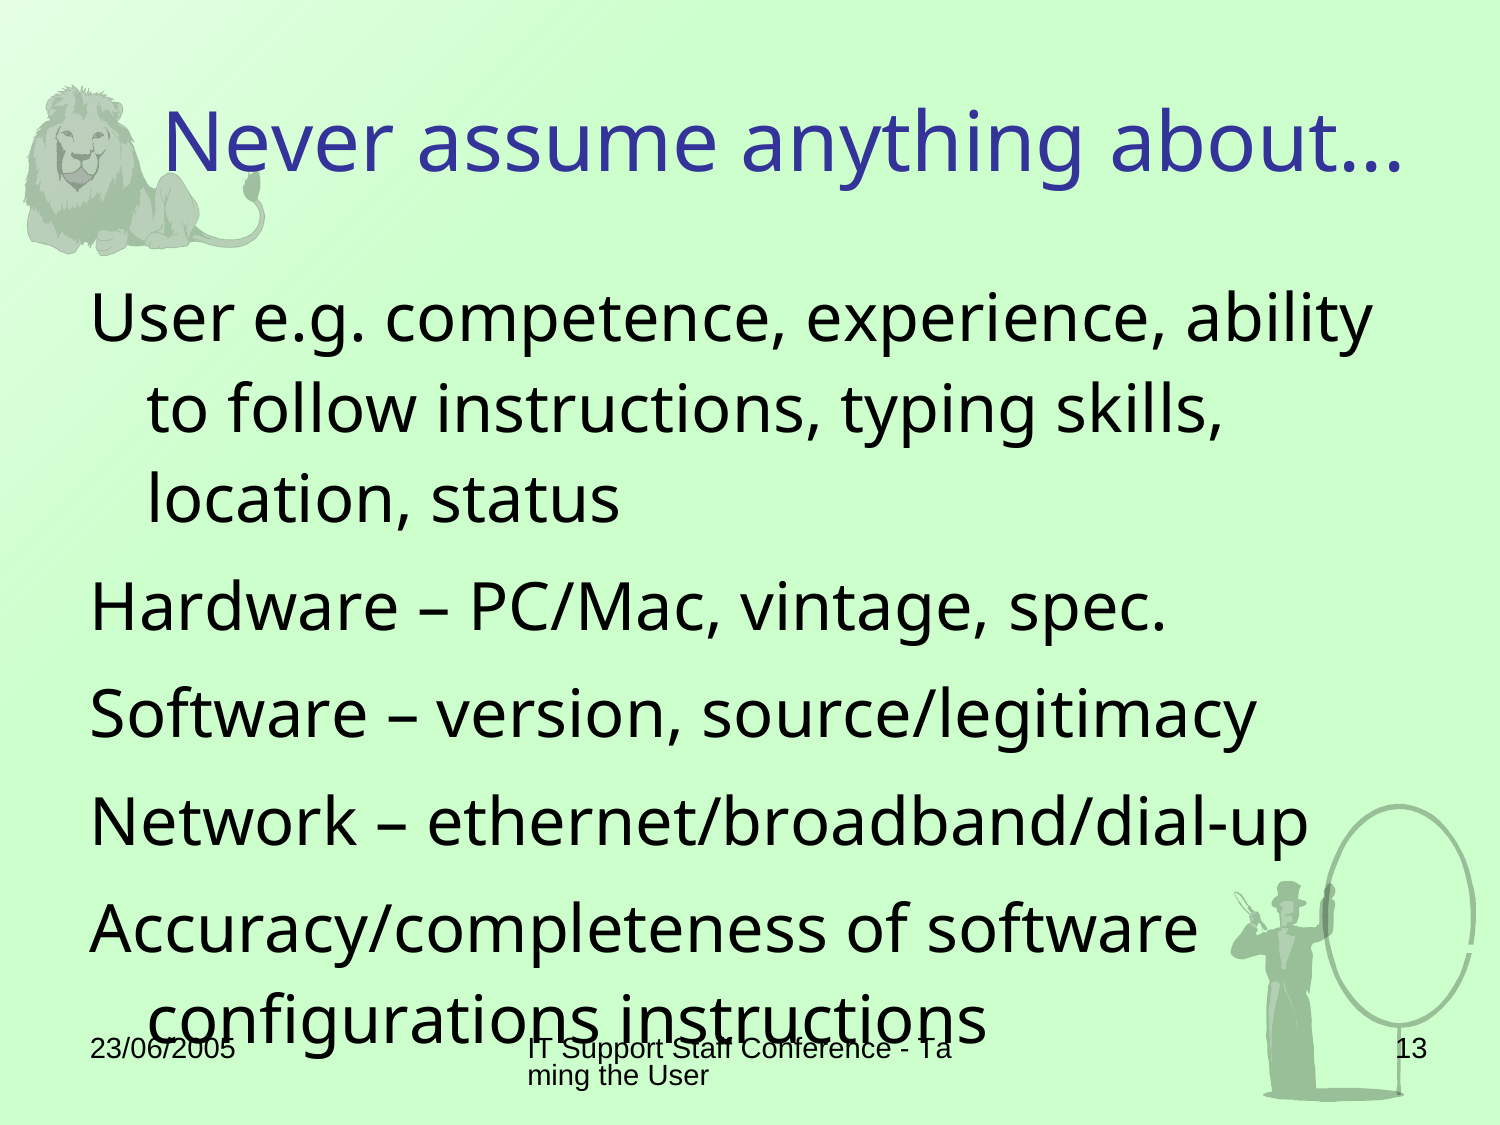

# Never assume anything about...
User e.g. competence, experience, ability to follow instructions, typing skills, location, status
Hardware – PC/Mac, vintage, spec.
Software – version, source/legitimacy
Network – ethernet/broadband/dial-up
Accuracy/completeness of software configurations instructions
23/06/2005
IT Support Staff Conference - Taming the User
13